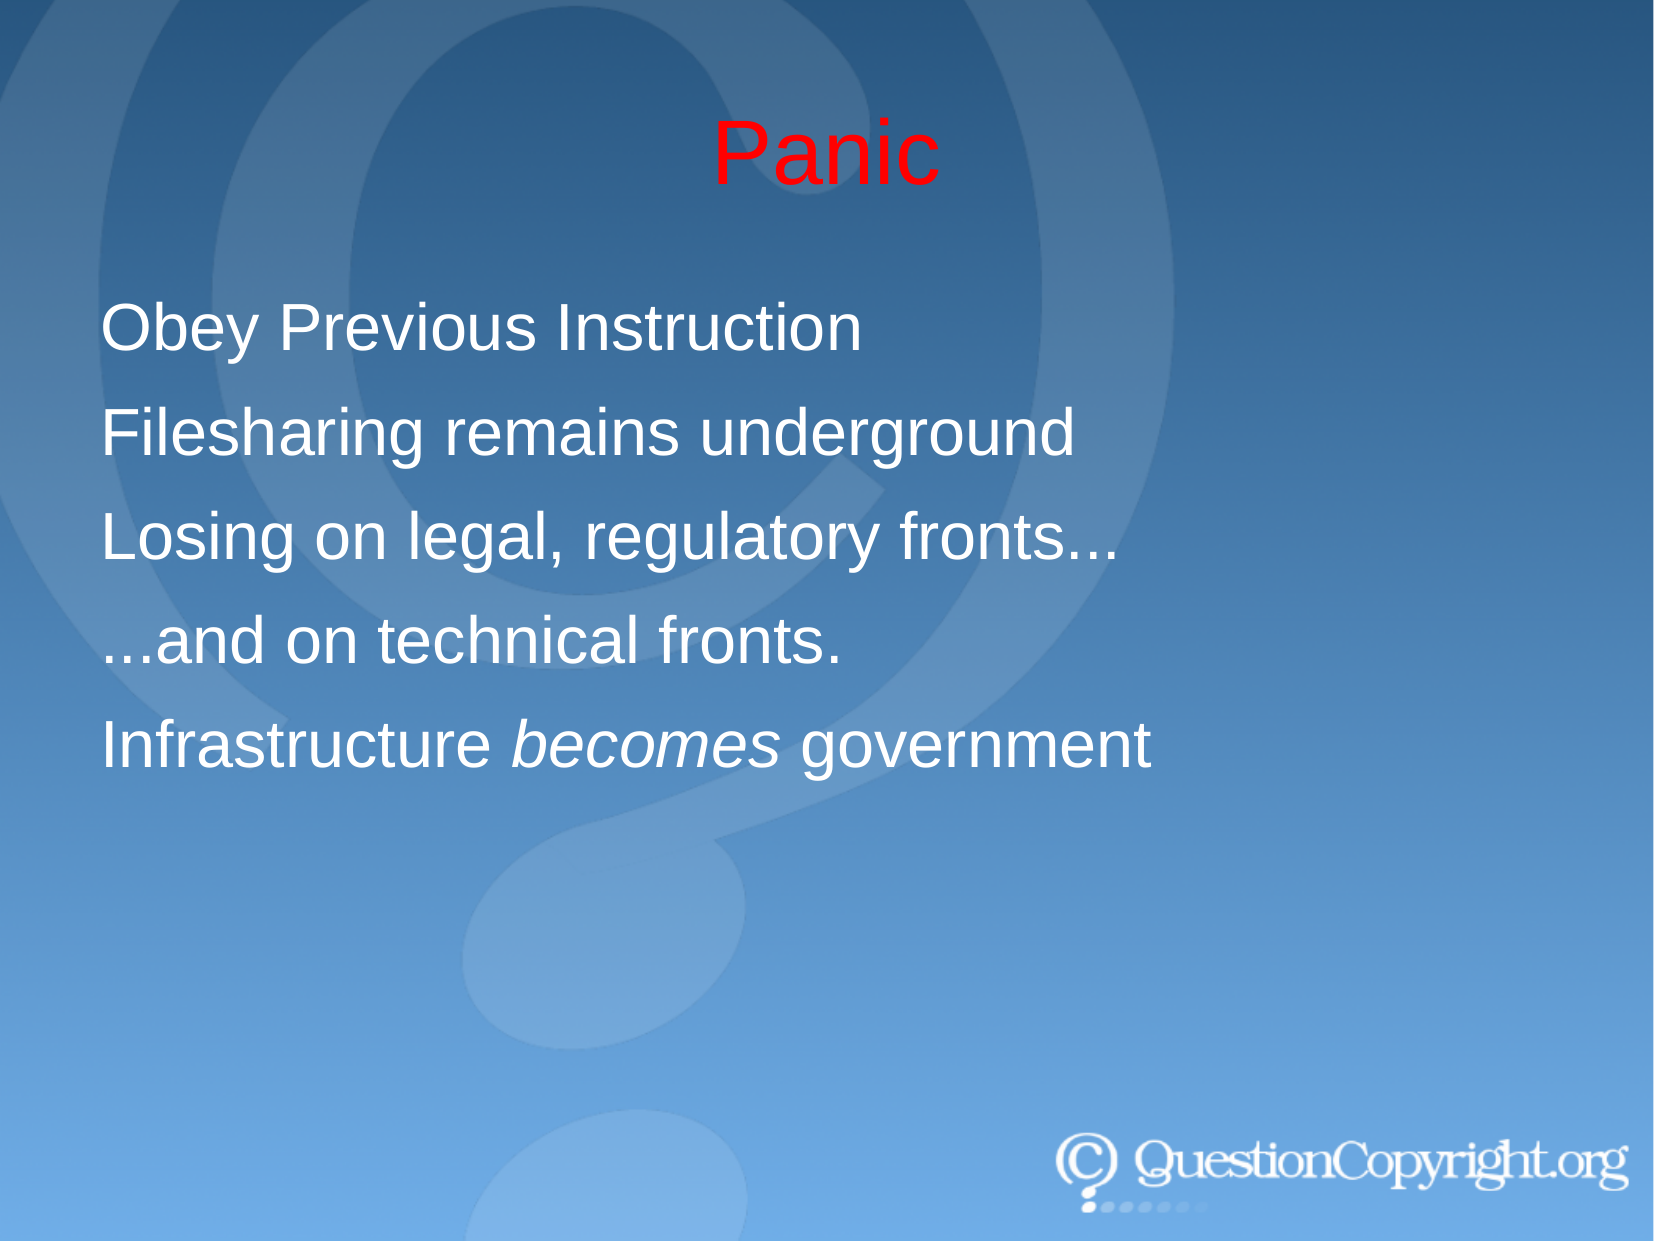

# Panic
Obey Previous Instruction
Filesharing remains underground
Losing on legal, regulatory fronts...
...and on technical fronts.
Infrastructure becomes government